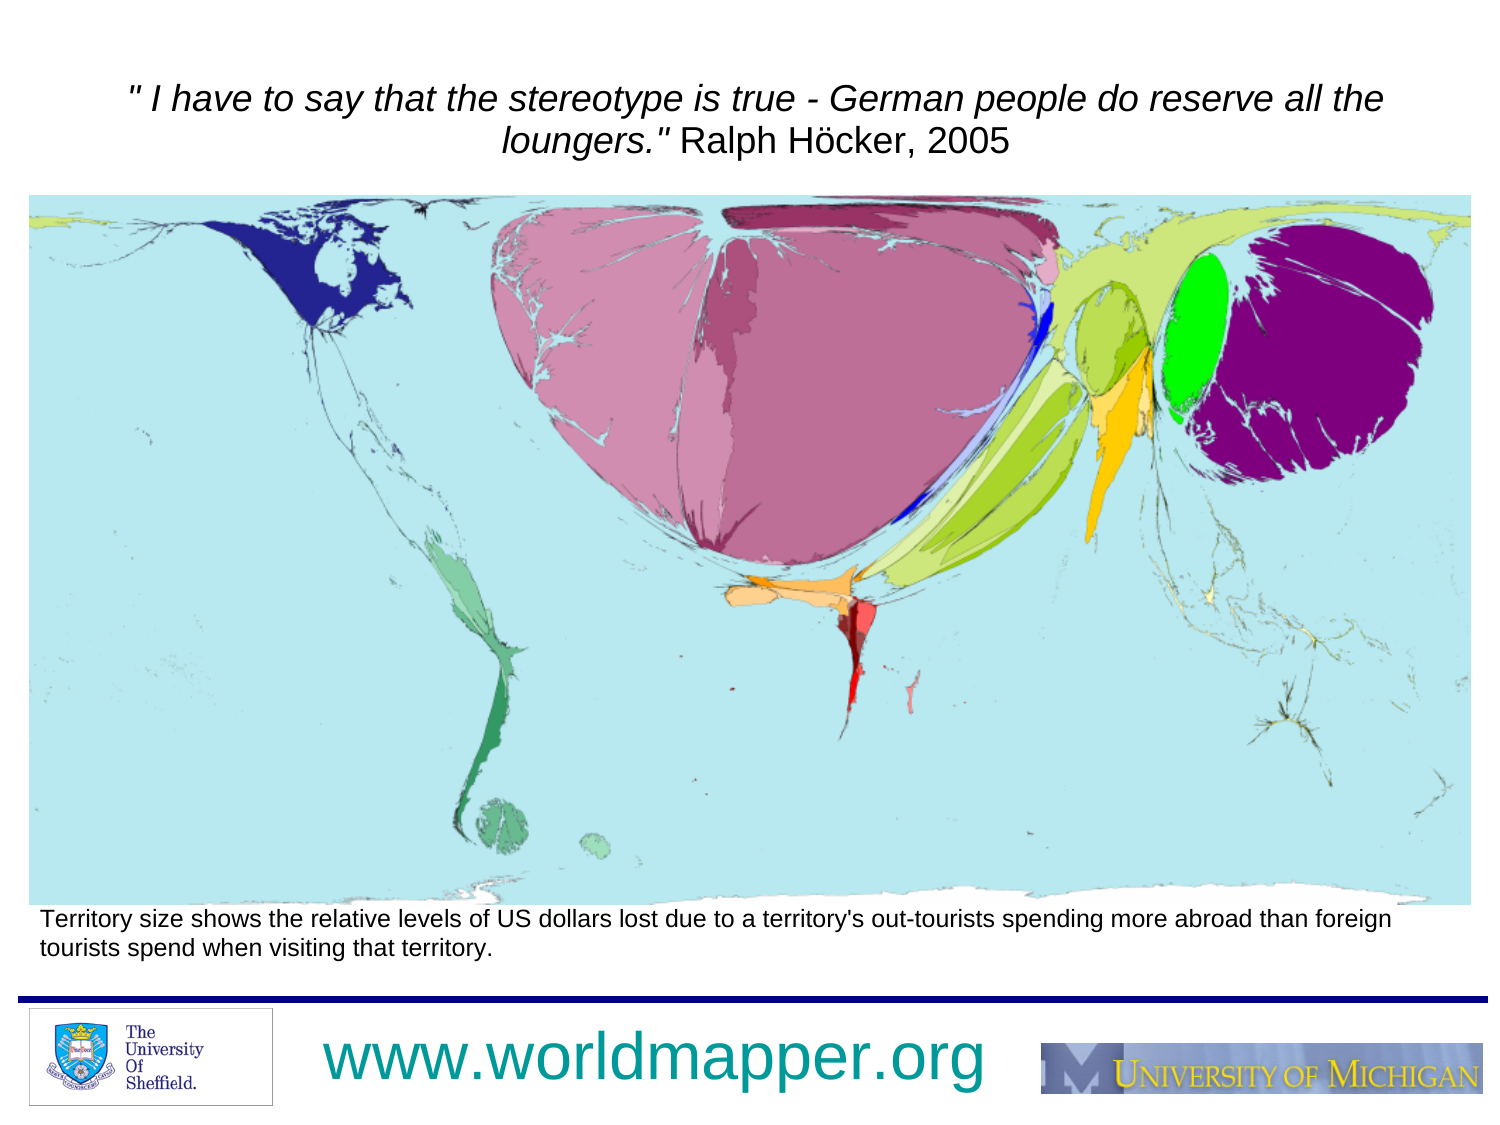

# " I have to say that the stereotype is true - German people do reserve all the loungers." Ralph Höcker, 2005
Territory size shows the relative levels of US dollars lost due to a territory's out-tourists spending more abroad than foreign
tourists spend when visiting that territory.